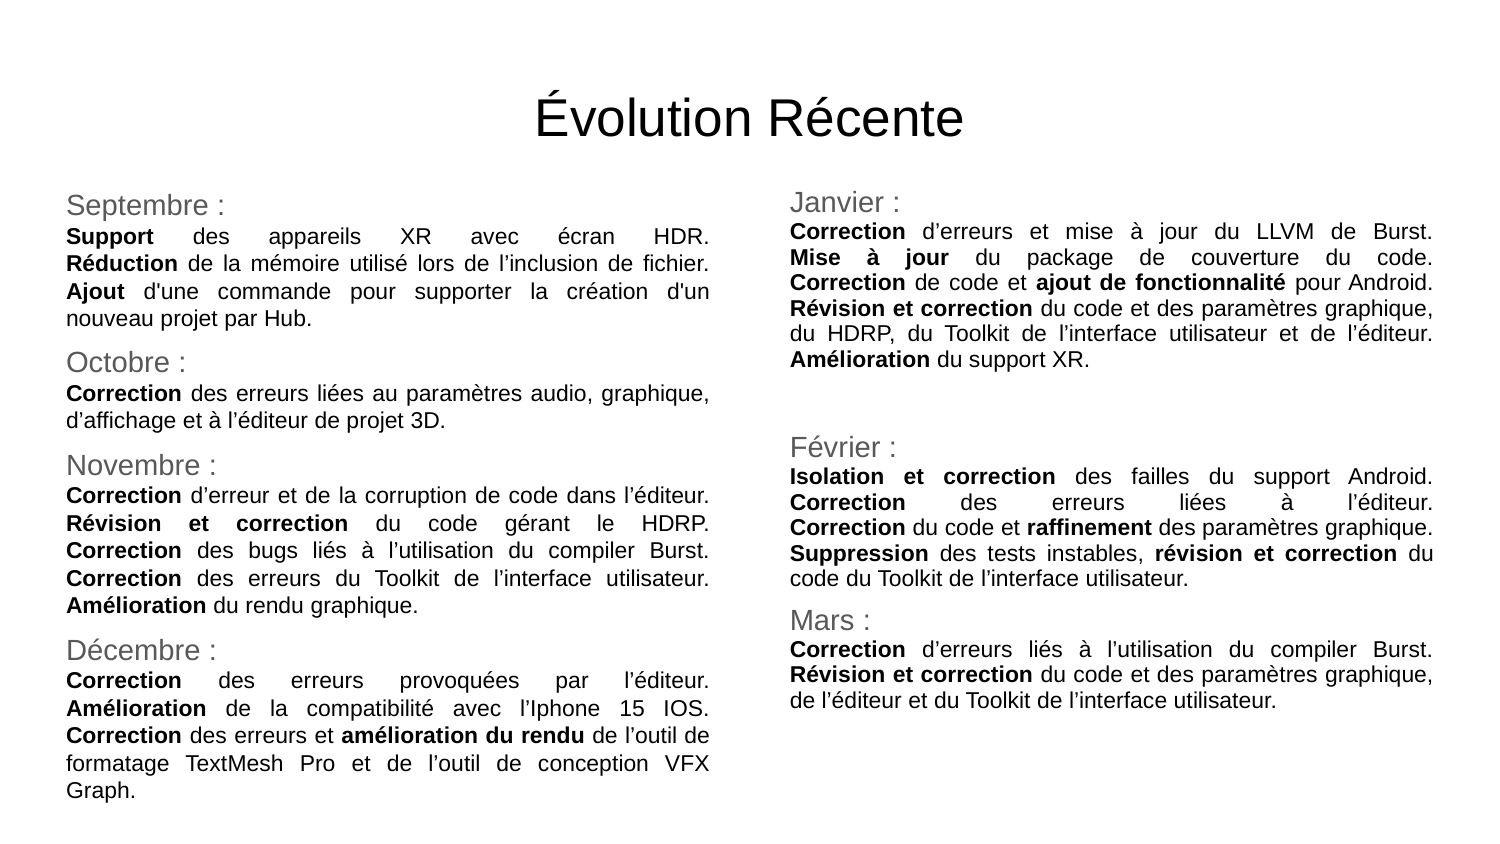

Évolution Récente
Septembre :
Support des appareils XR avec écran HDR.
Réduction de la mémoire utilisé lors de l’inclusion de fichier. Ajout d'une commande pour supporter la création d'un nouveau projet par Hub.
Octobre :
Correction des erreurs liées au paramètres audio, graphique, d’affichage et à l’éditeur de projet 3D.
Novembre :
Correction d’erreur et de la corruption de code dans l’éditeur. Révision et correction du code gérant le HDRP.
Correction des bugs liés à l’utilisation du compiler Burst. Correction des erreurs du Toolkit de l’interface utilisateur. Amélioration du rendu graphique.
Décembre :
Correction des erreurs provoquées par l’éditeur.
Amélioration de la compatibilité avec l’Iphone 15 IOS. Correction des erreurs et amélioration du rendu de l’outil de formatage TextMesh Pro et de l’outil de conception VFX Graph.
# Janvier :
Correction d’erreurs et mise à jour du LLVM de Burst.
Mise à jour du package de couverture du code.
Correction de code et ajout de fonctionnalité pour Android. Révision et correction du code et des paramètres graphique, du HDRP, du Toolkit de l’interface utilisateur et de l’éditeur. Amélioration du support XR.
Février :
Isolation et correction des failles du support Android. Correction des erreurs liées à l’éditeur.
Correction du code et raffinement des paramètres graphique. Suppression des tests instables, révision et correction du code du Toolkit de l’interface utilisateur.
Mars :
Correction d’erreurs liés à l’utilisation du compiler Burst. Révision et correction du code et des paramètres graphique, de l’éditeur et du Toolkit de l’interface utilisateur.